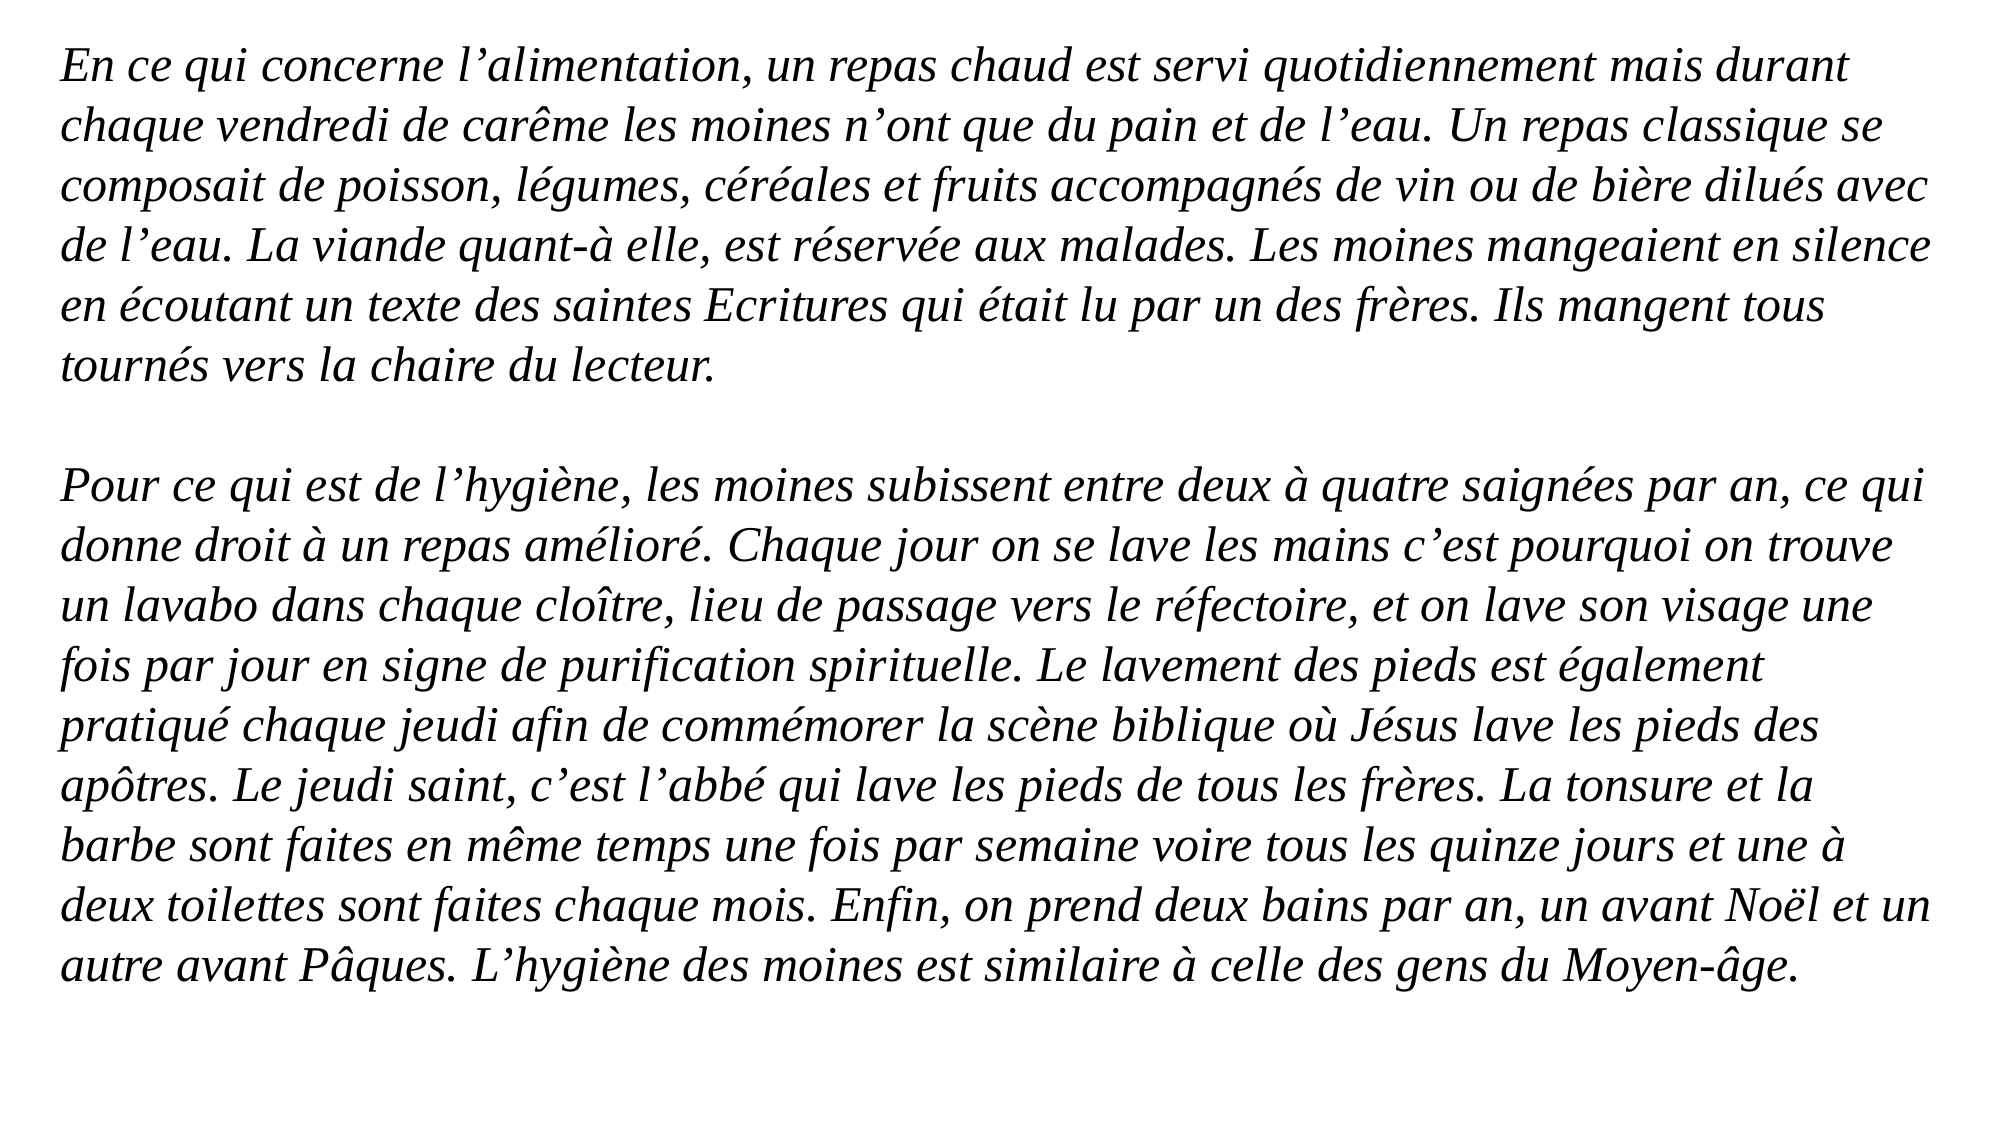

En ce qui concerne l’alimentation, un repas chaud est servi quotidiennement mais durant chaque vendredi de carême les moines n’ont que du pain et de l’eau. Un repas classique se composait de poisson, légumes, céréales et fruits accompagnés de vin ou de bière dilués avec de l’eau. La viande quant-à elle, est réservée aux malades. Les moines mangeaient en silence en écoutant un texte des saintes Ecritures qui était lu par un des frères. Ils mangent tous tournés vers la chaire du lecteur.
Pour ce qui est de l’hygiène, les moines subissent entre deux à quatre saignées par an, ce qui donne droit à un repas amélioré. Chaque jour on se lave les mains c’est pourquoi on trouve un lavabo dans chaque cloître, lieu de passage vers le réfectoire, et on lave son visage une fois par jour en signe de purification spirituelle. Le lavement des pieds est également pratiqué chaque jeudi afin de commémorer la scène biblique où Jésus lave les pieds des apôtres. Le jeudi saint, c’est l’abbé qui lave les pieds de tous les frères. La tonsure et la barbe sont faites en même temps une fois par semaine voire tous les quinze jours et une à deux toilettes sont faites chaque mois. Enfin, on prend deux bains par an, un avant Noël et un autre avant Pâques. L’hygiène des moines est similaire à celle des gens du Moyen-âge.